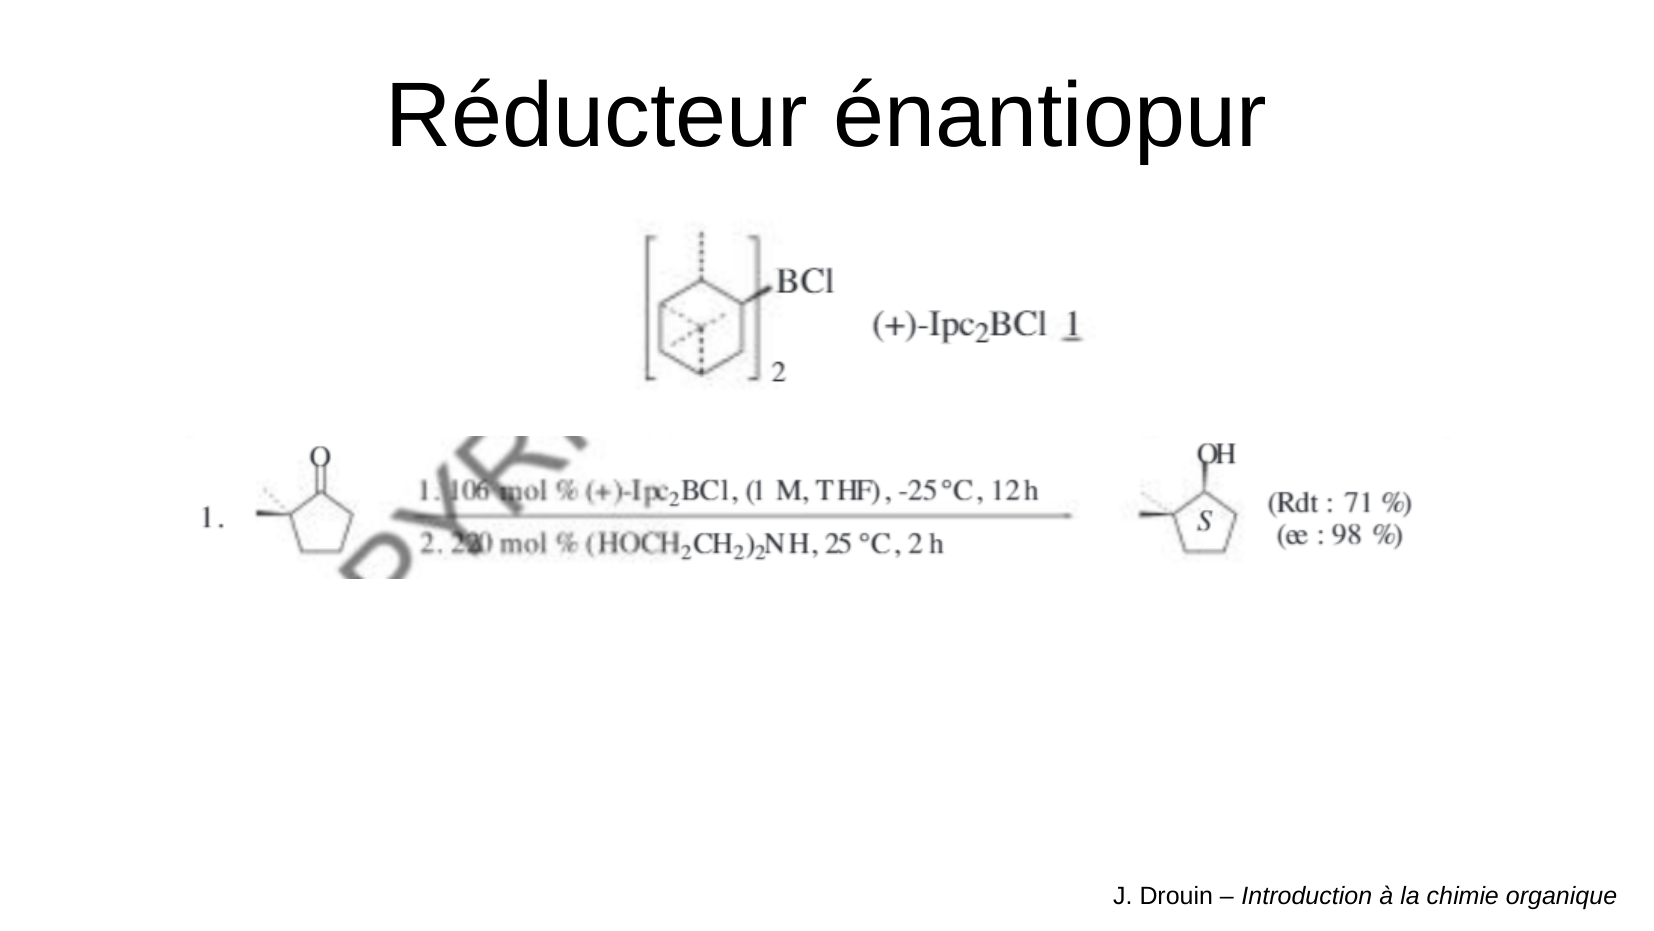

# Réducteur énantiopur
J. Drouin – Introduction à la chimie organique